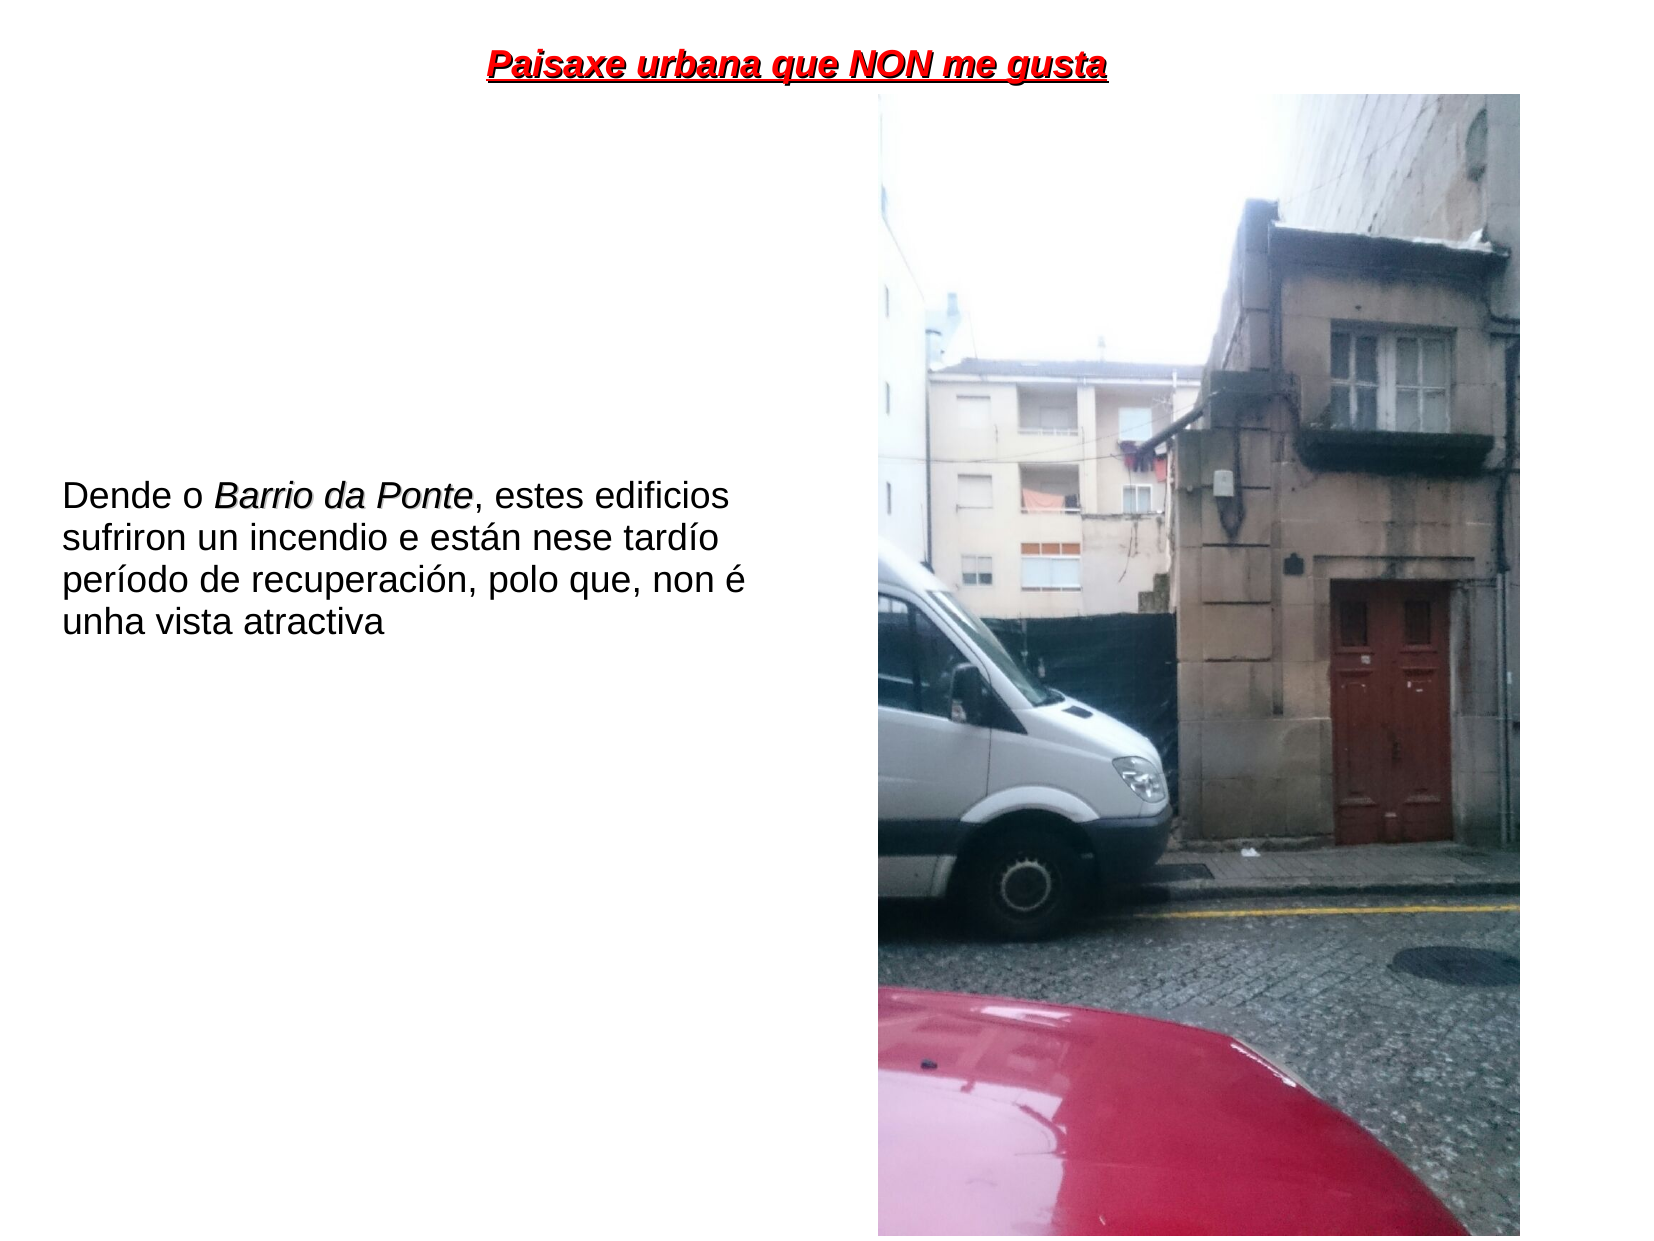

Paisaxe urbana que NON me gusta
Dende o Barrio da Ponte, estes edificios sufriron un incendio e están nese tardío período de recuperación, polo que, non é unha vista atractiva